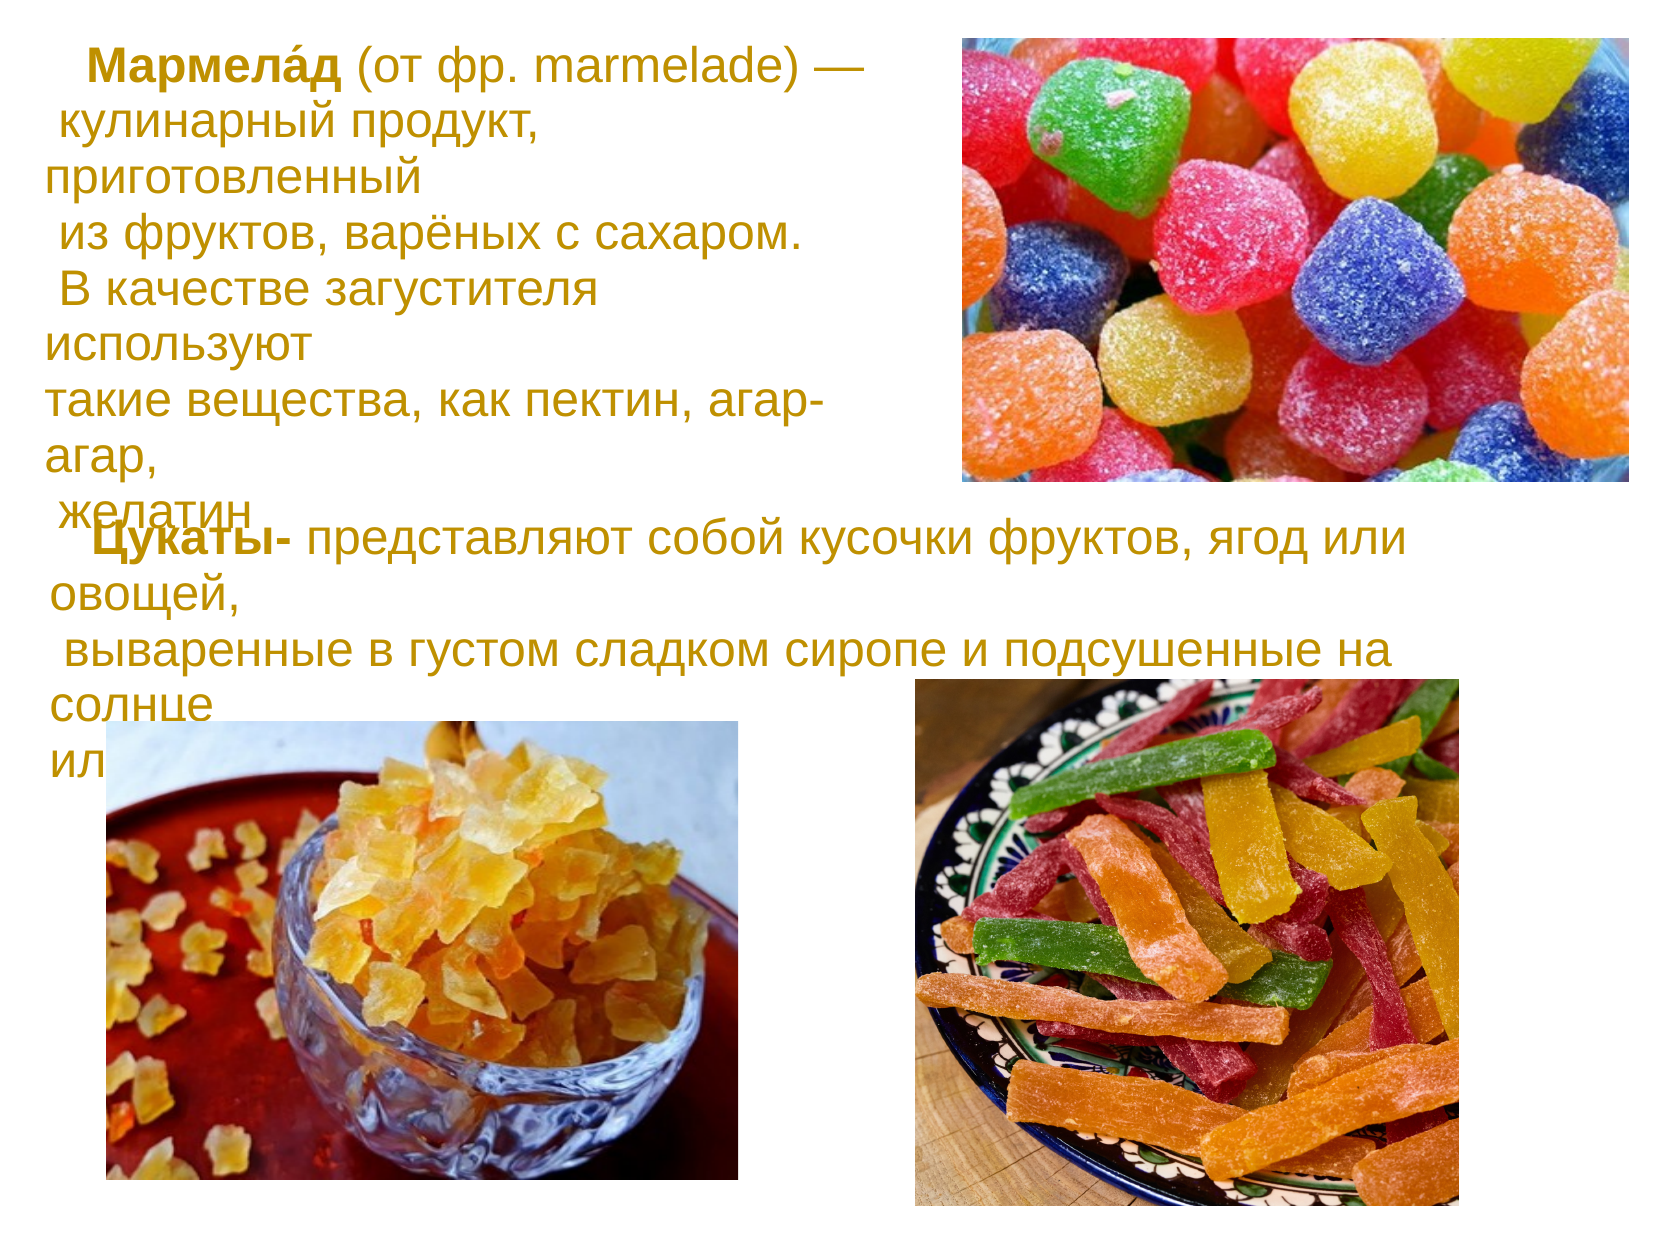

Мармела́д (от фр. marmelade) —
 кулинарный продукт, приготовленный
 из фруктов, варёных с сахаром.
 В качестве загустителя используют
такие вещества, как пектин, агар-агар,
 желатин
 Цукаты- представляют собой кусочки фруктов, ягод или овощей,
 вываренные в густом сладком сиропе и подсушенные на солнце
или в духовке.